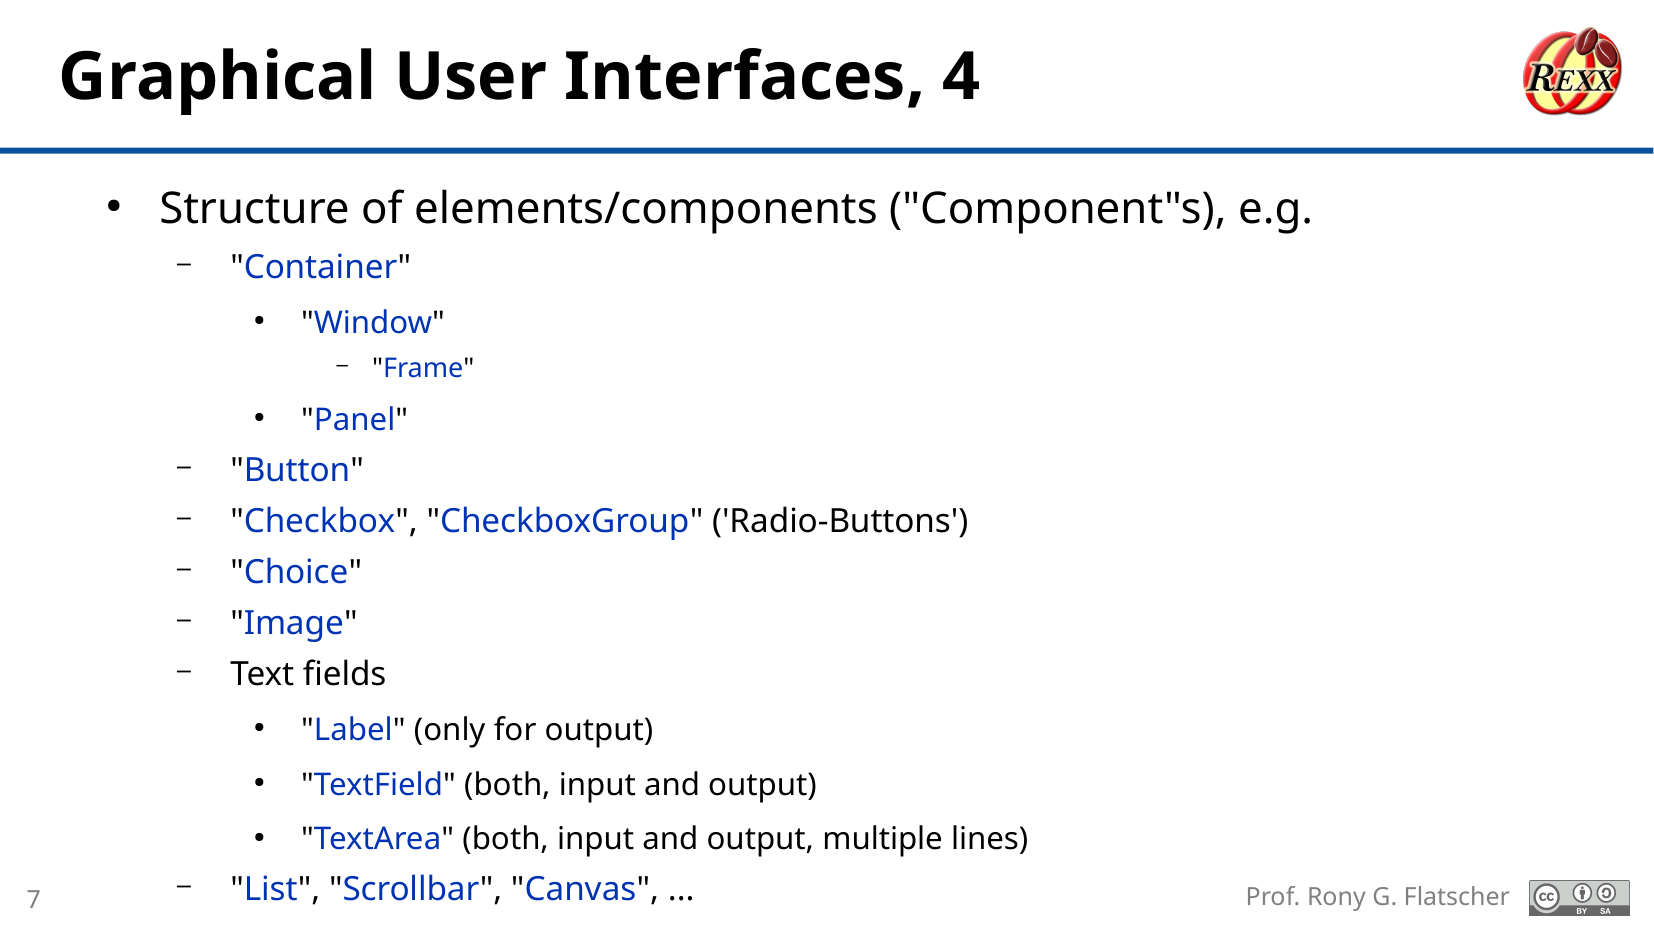

# Graphical User Interfaces, 4
Structure of elements/components ("Component"s), e.g.
"Container"
"Window"
"Frame"
"Panel"
"Button"
"Checkbox", "CheckboxGroup" ('Radio-Buttons')
"Choice"
"Image"
Text fields
"Label" (only for output)
"TextField" (both, input and output)
"TextArea" (both, input and output, multiple lines)
"List", "Scrollbar", "Canvas", ...